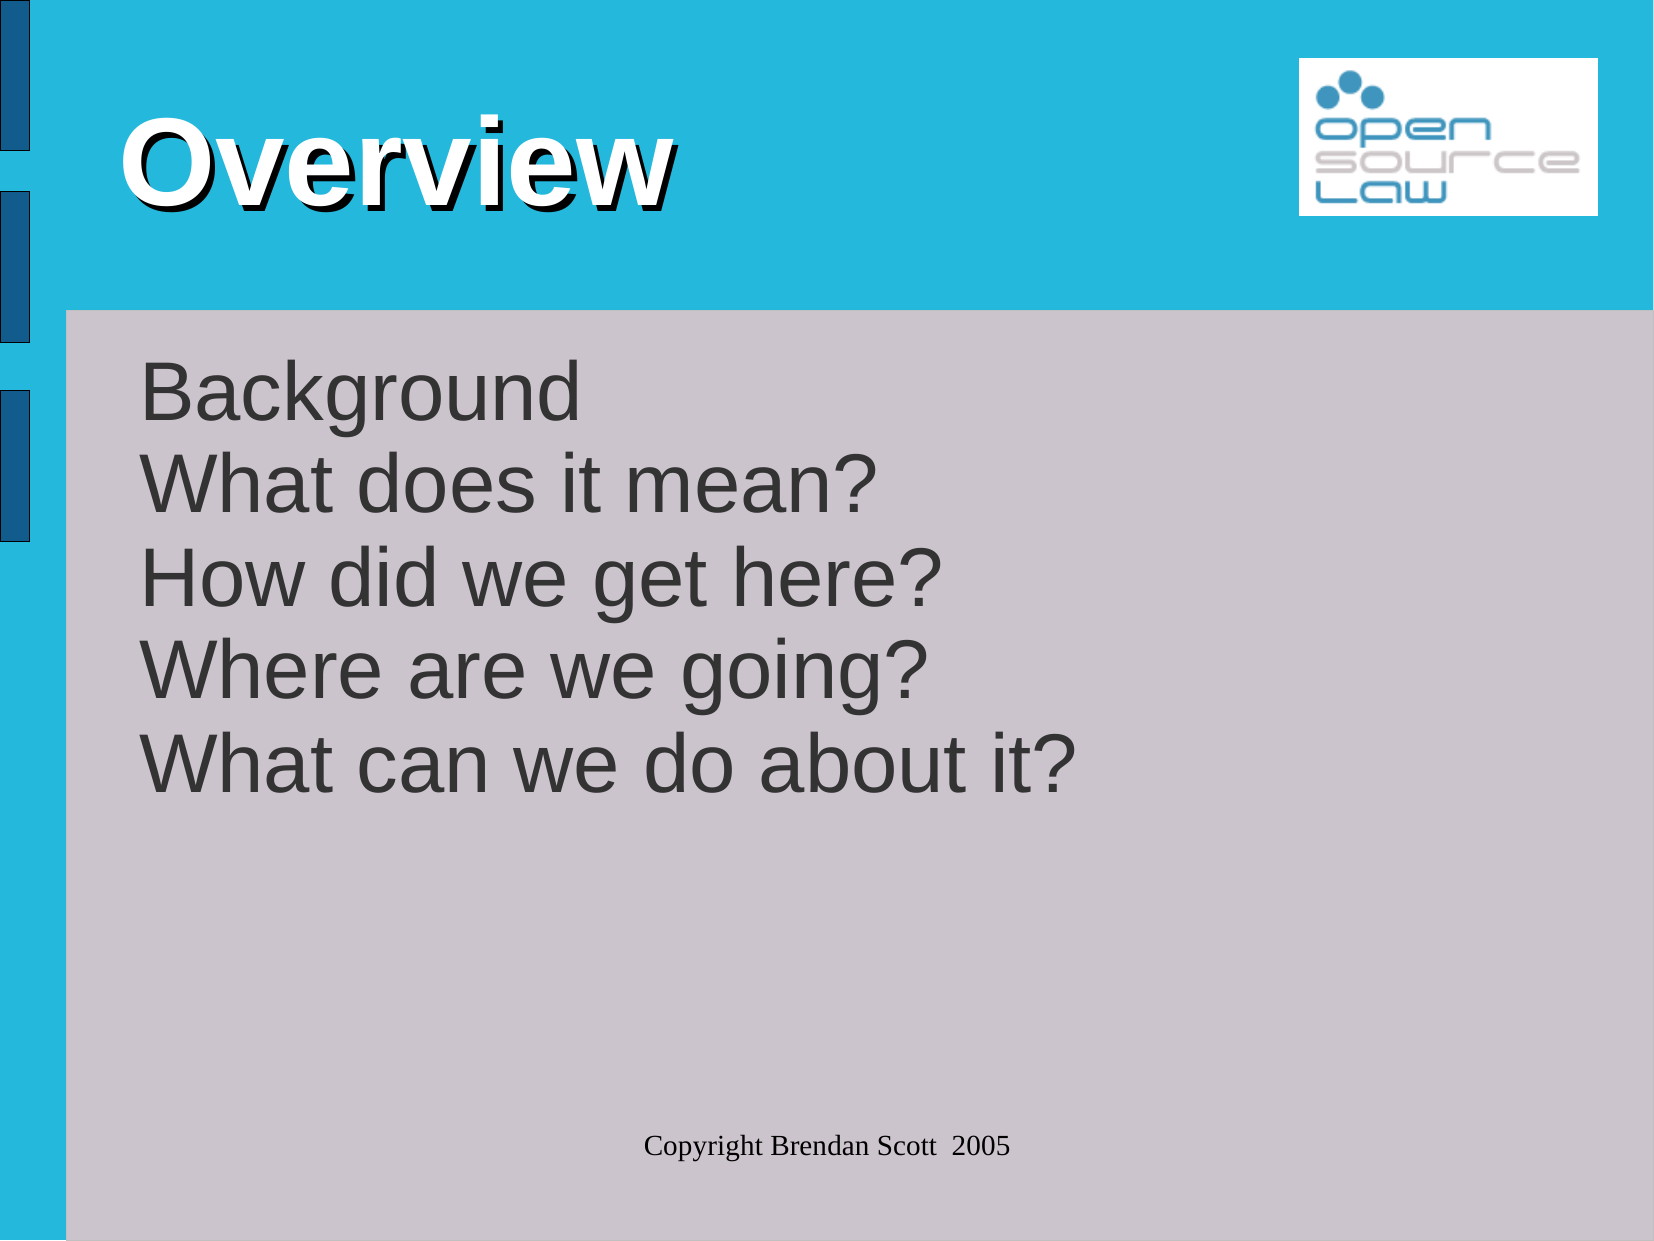

# Overview
Background
What does it mean?
How did we get here?
Where are we going?
What can we do about it?